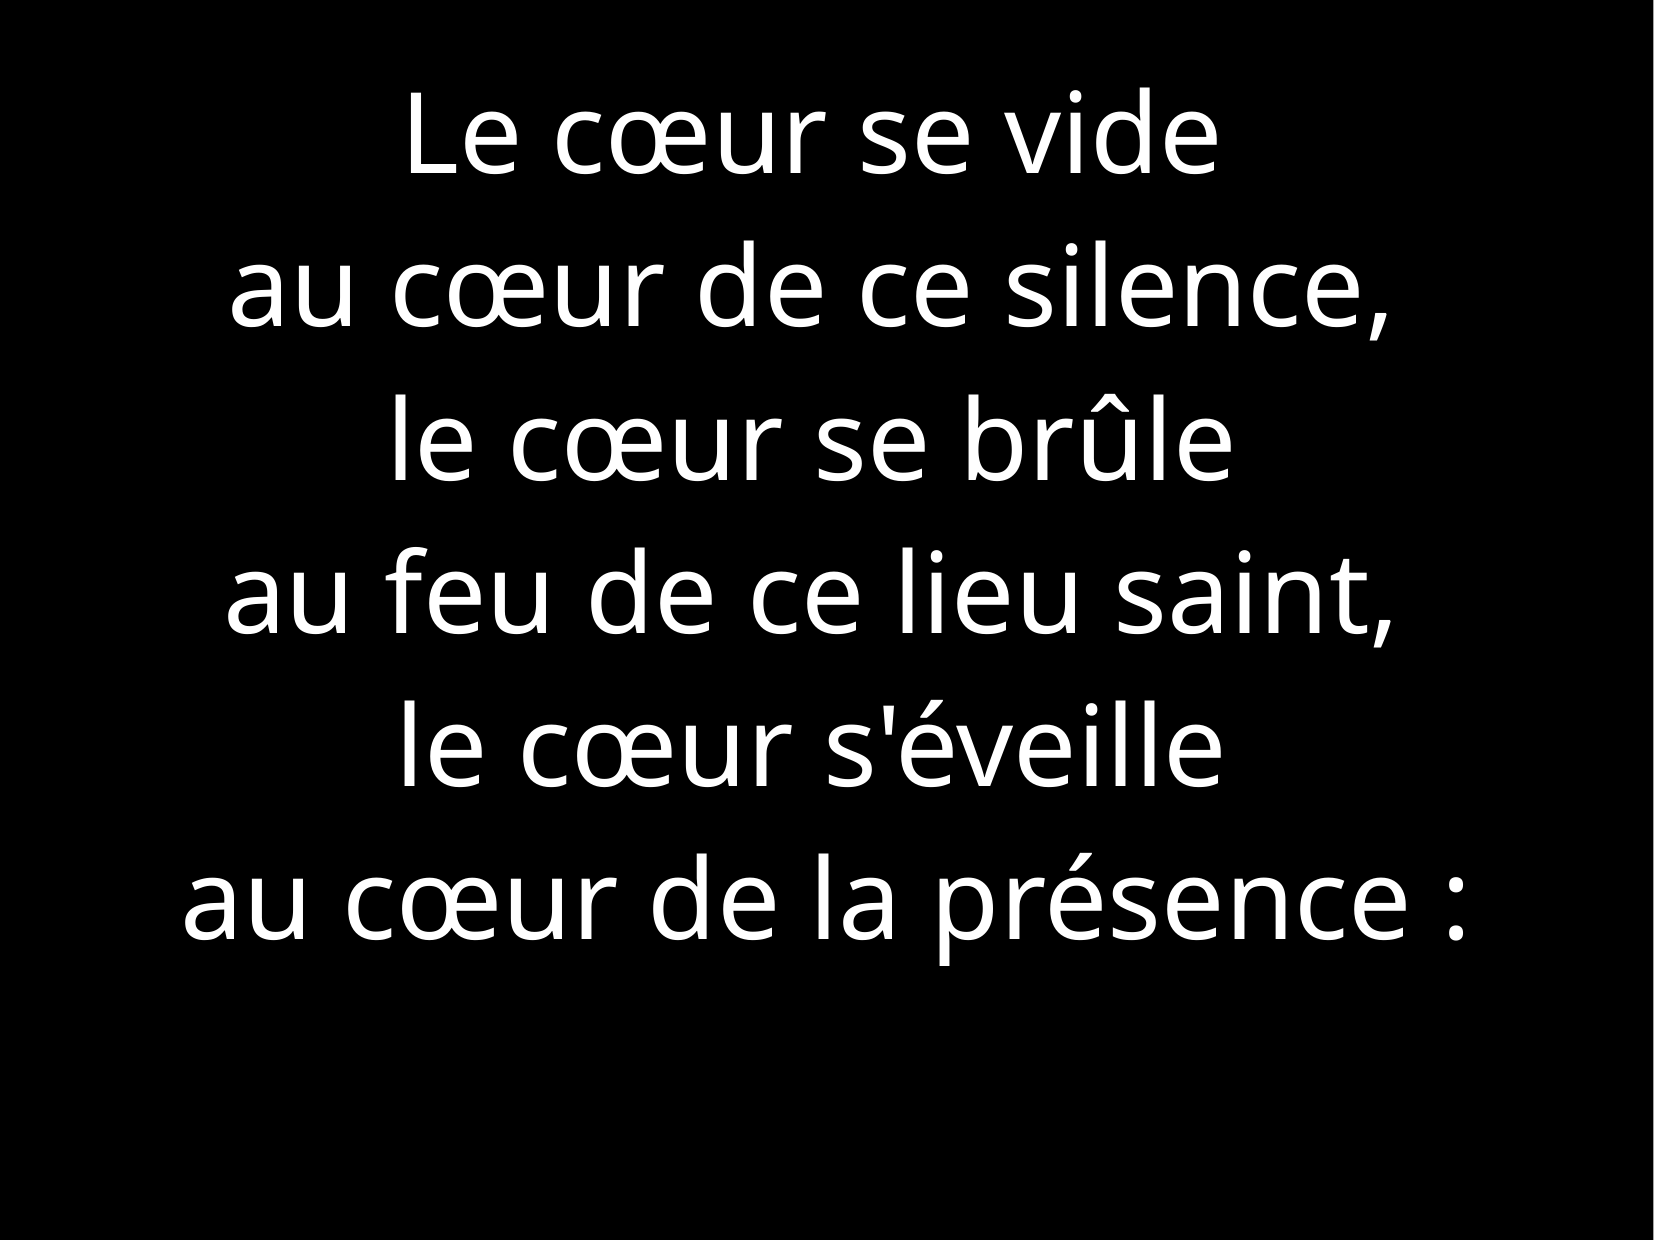

# Le cœur se vide
au cœur de ce silence,
le cœur se brûle
au feu de ce lieu saint,
le cœur s'éveille
au cœur de la présence :